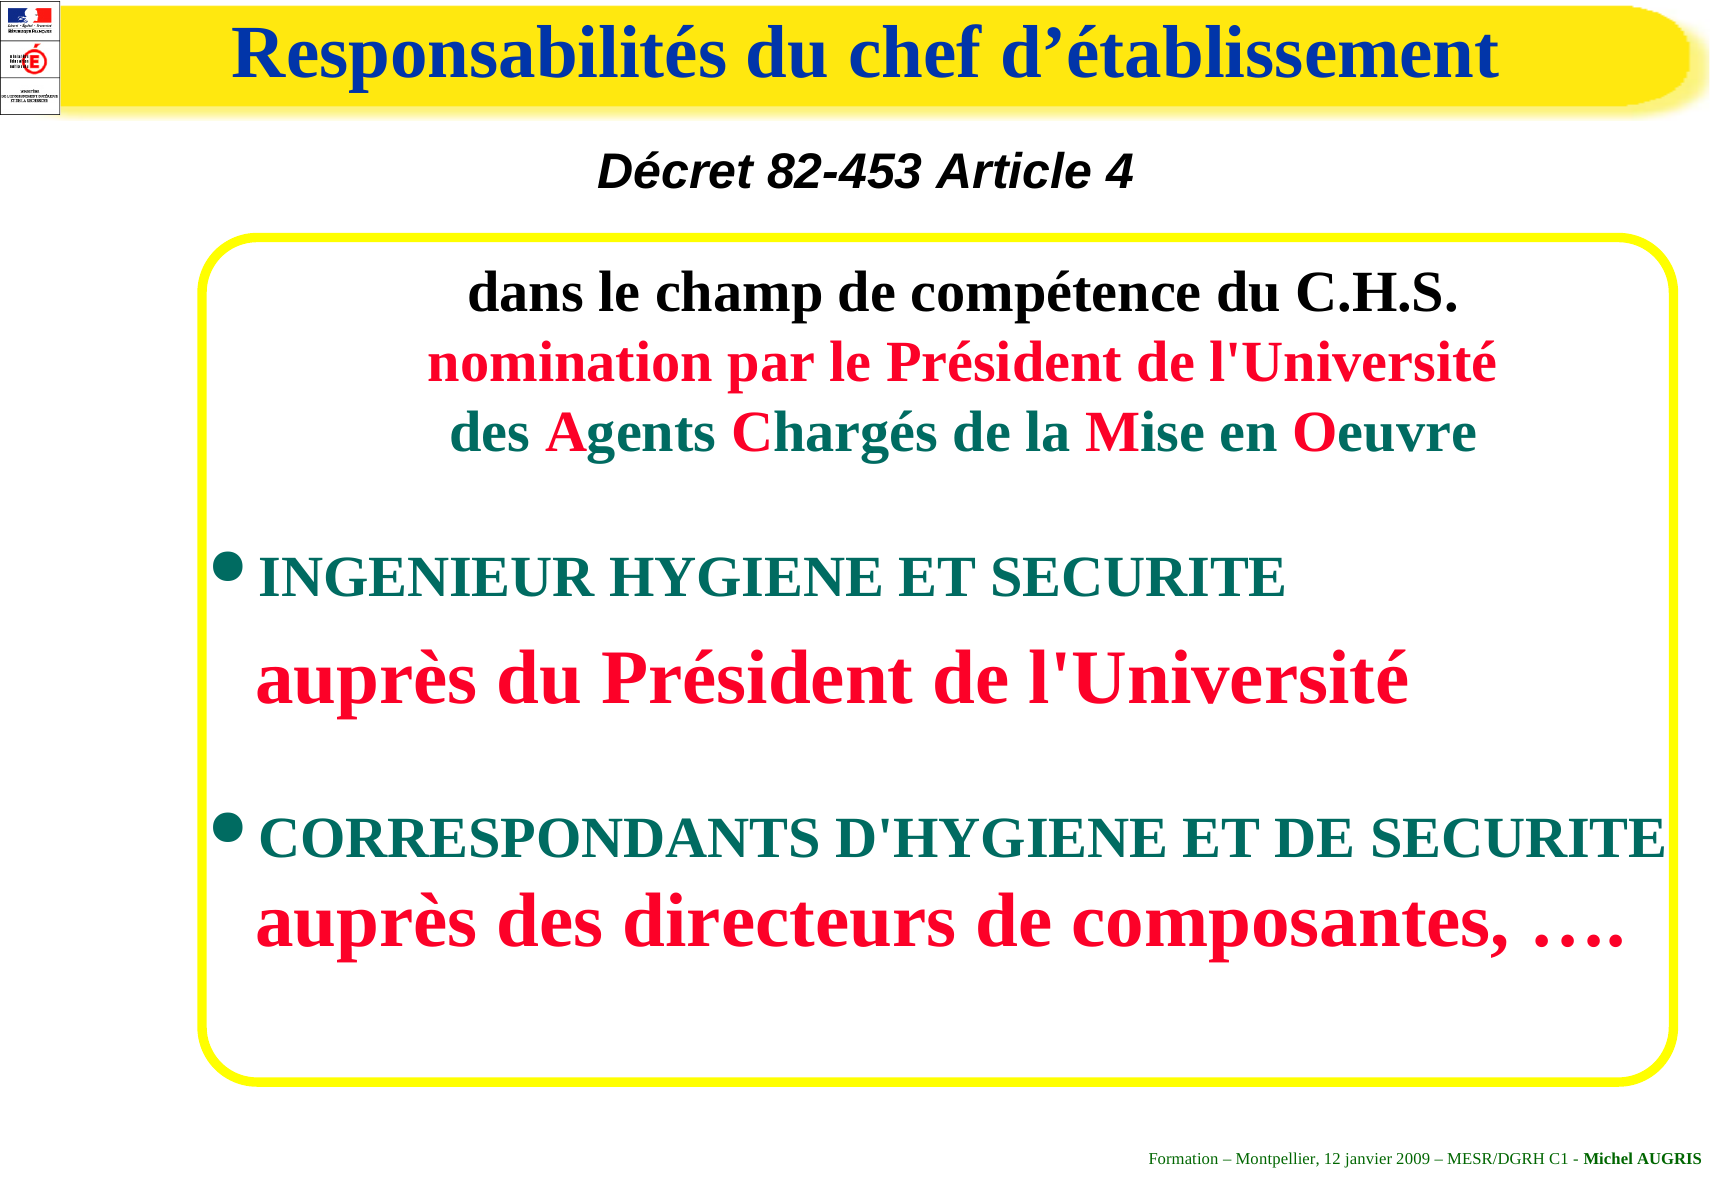

Responsabilités du chef d’établissement
Décret 82-453 Article 4
# dans le champ de compétence du C.H.S. nomination par le Président de l'Université des Agents Chargés de la Mise en Oeuvre
 INGENIEUR HYGIENE ET SECURITE
	auprès du Président de l'Université
 CORRESPONDANTS D'HYGIENE ET DE SECURITE
	auprès des directeurs de composantes, ….